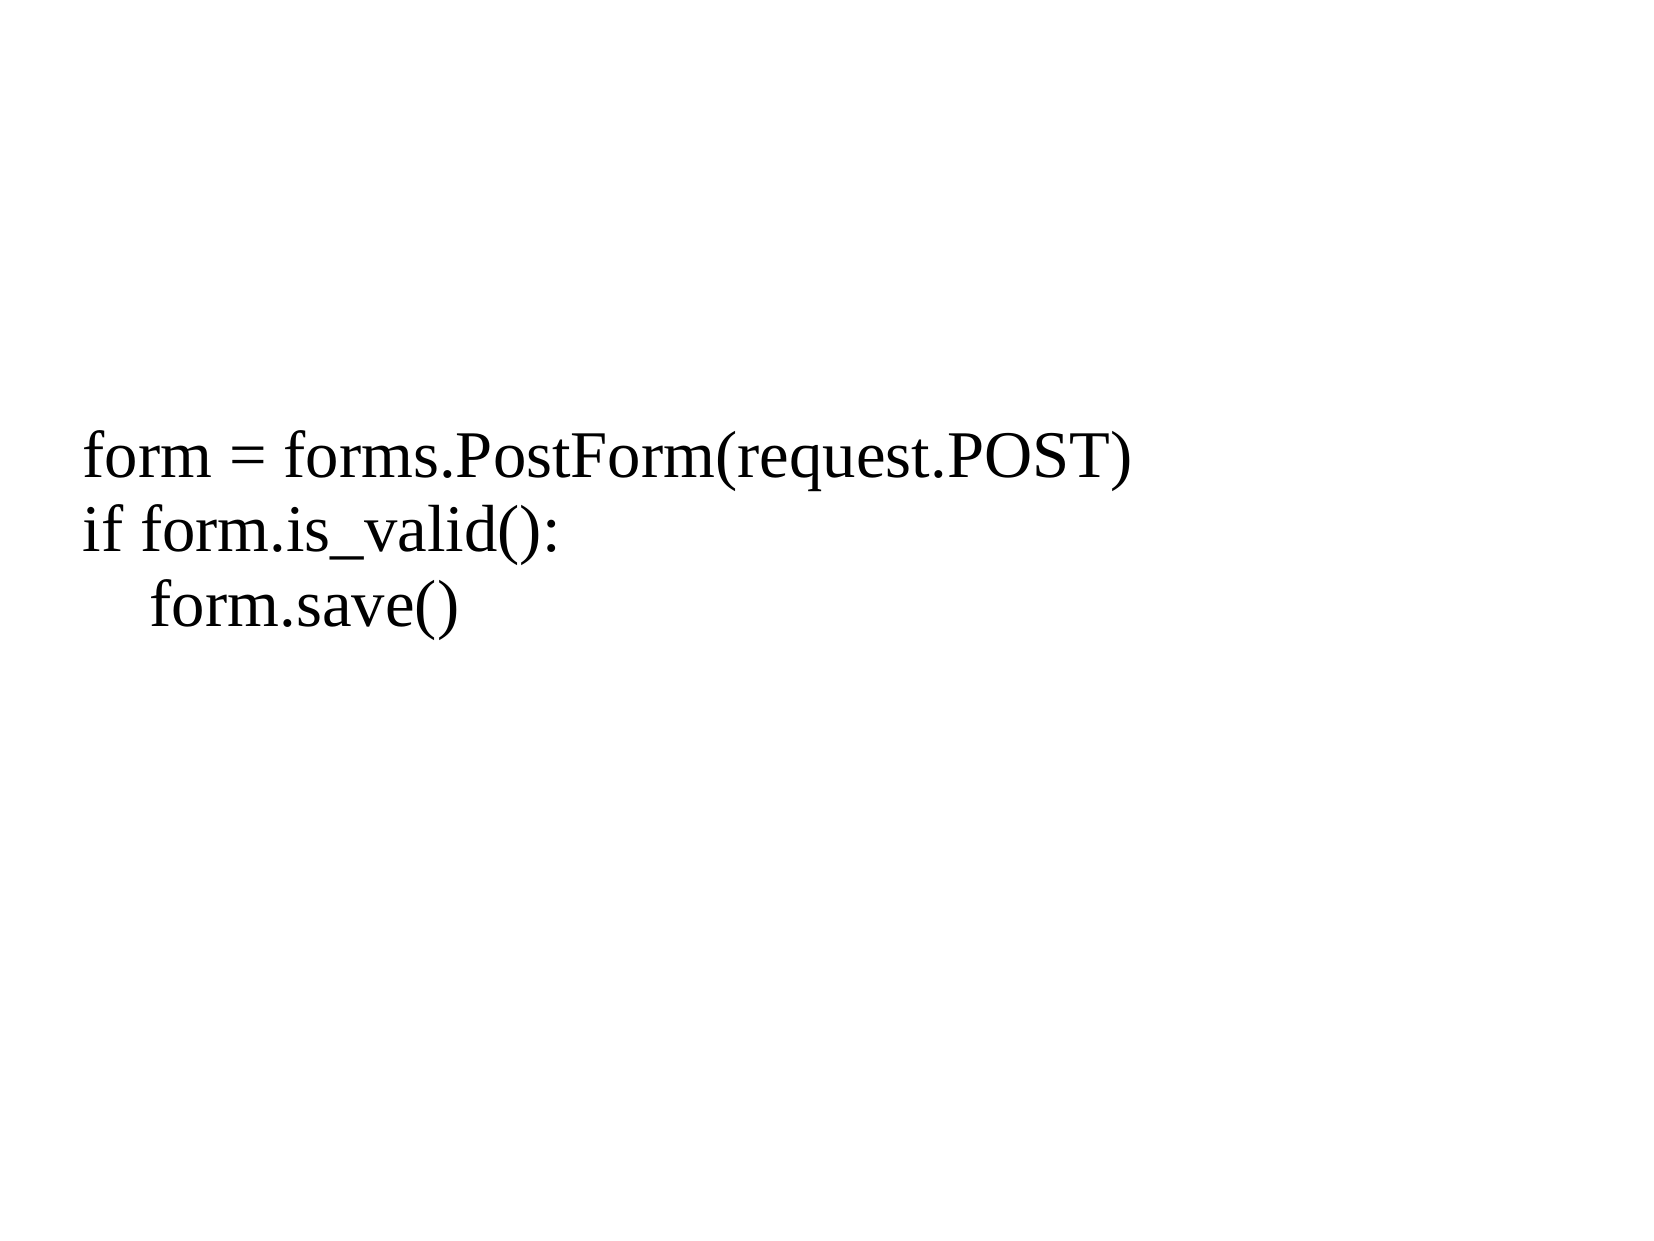

# form = forms.PostForm(request.POST)
if form.is_valid():
 form.save()